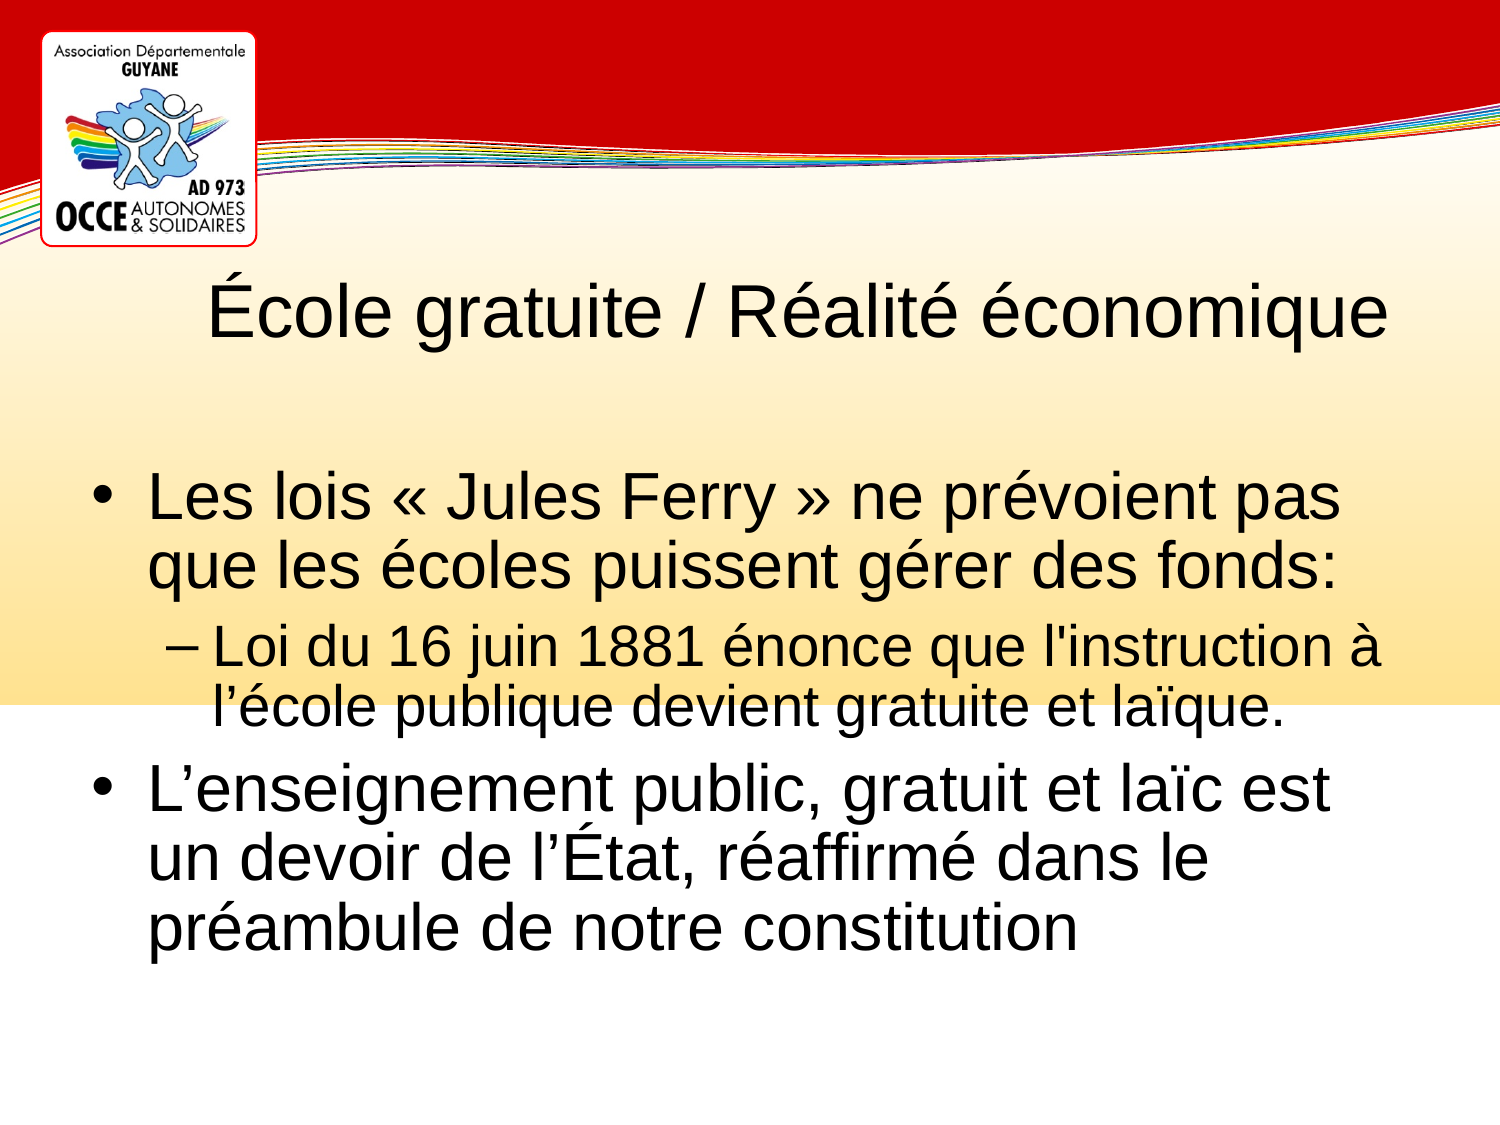

# École gratuite / Réalité économique
Les lois « Jules Ferry » ne prévoient pas que les écoles puissent gérer des fonds:
Loi du 16 juin 1881 énonce que l'instruction à l’école publique devient gratuite et laïque.
L’enseignement public, gratuit et laïc est un devoir de l’État, réaffirmé dans le préambule de notre constitution